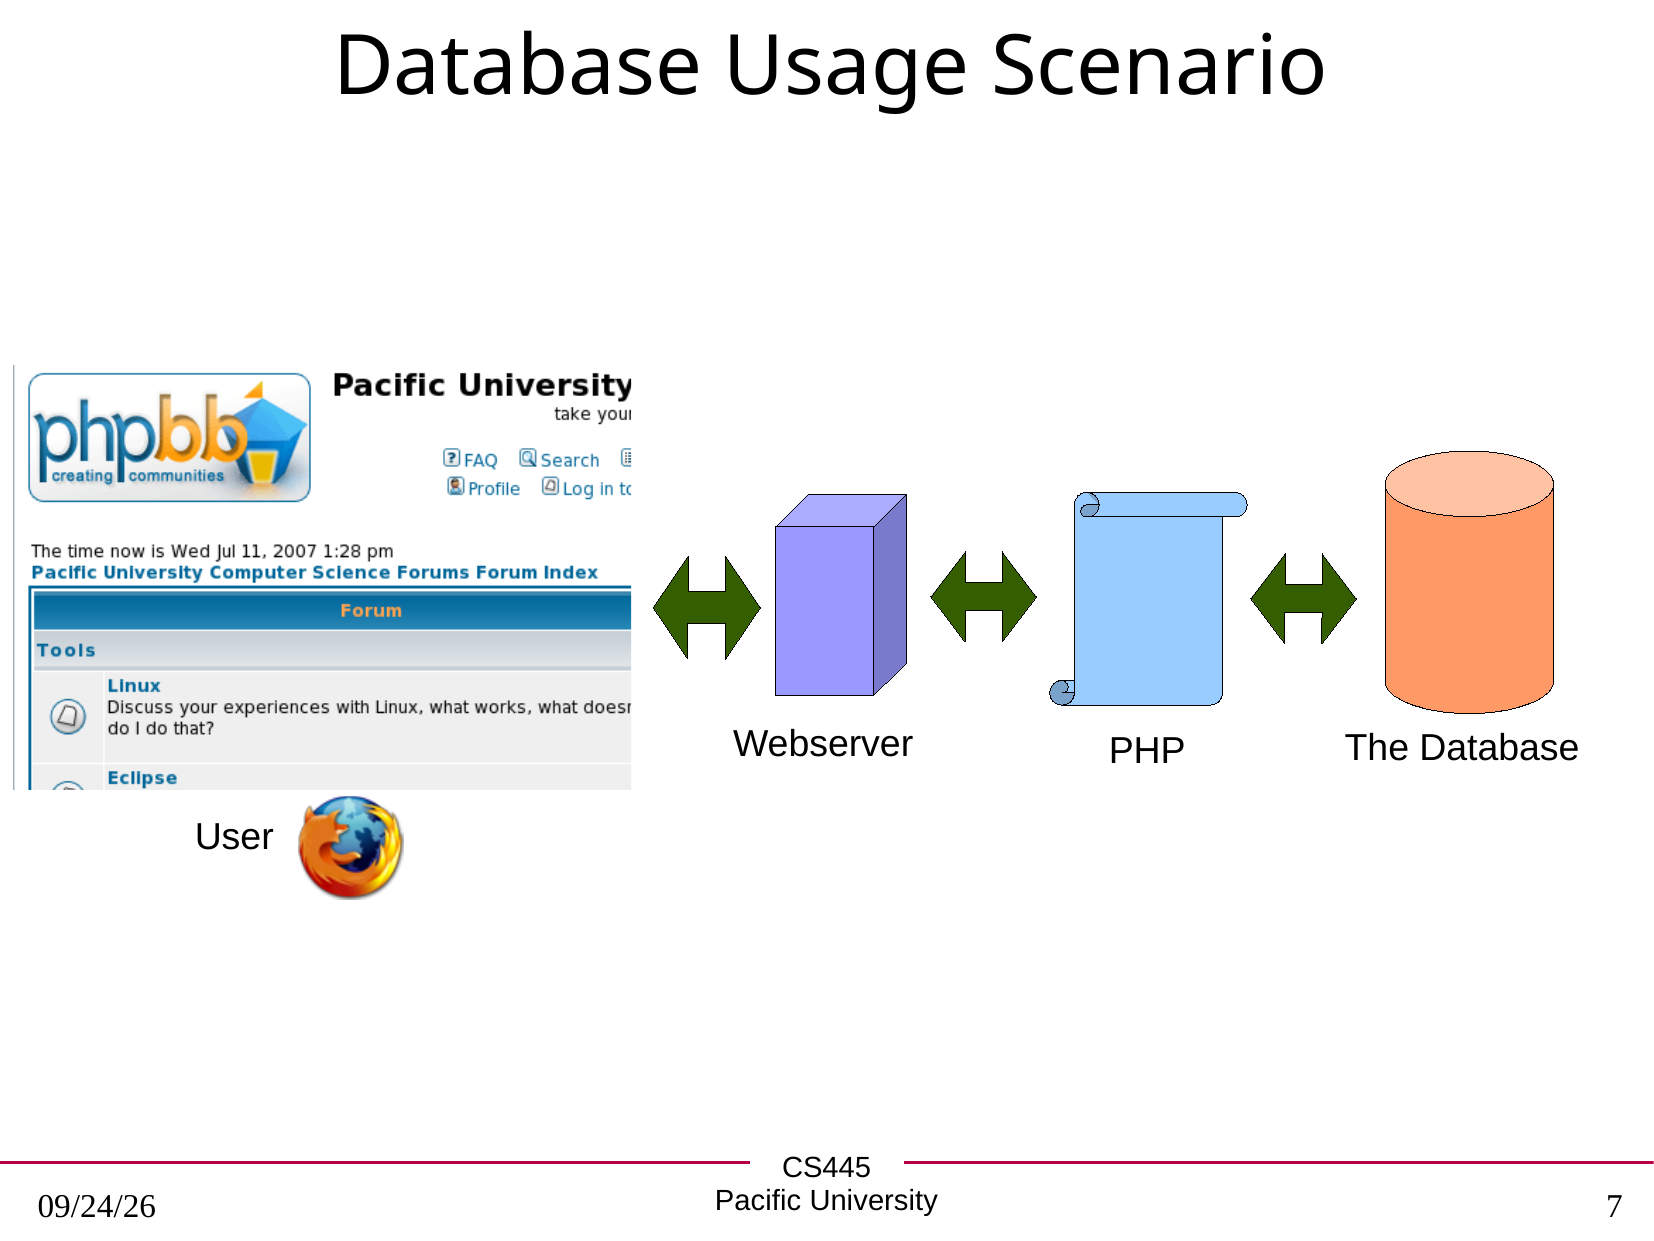

# Database Usage Scenario
Webserver
The Database
PHP
User